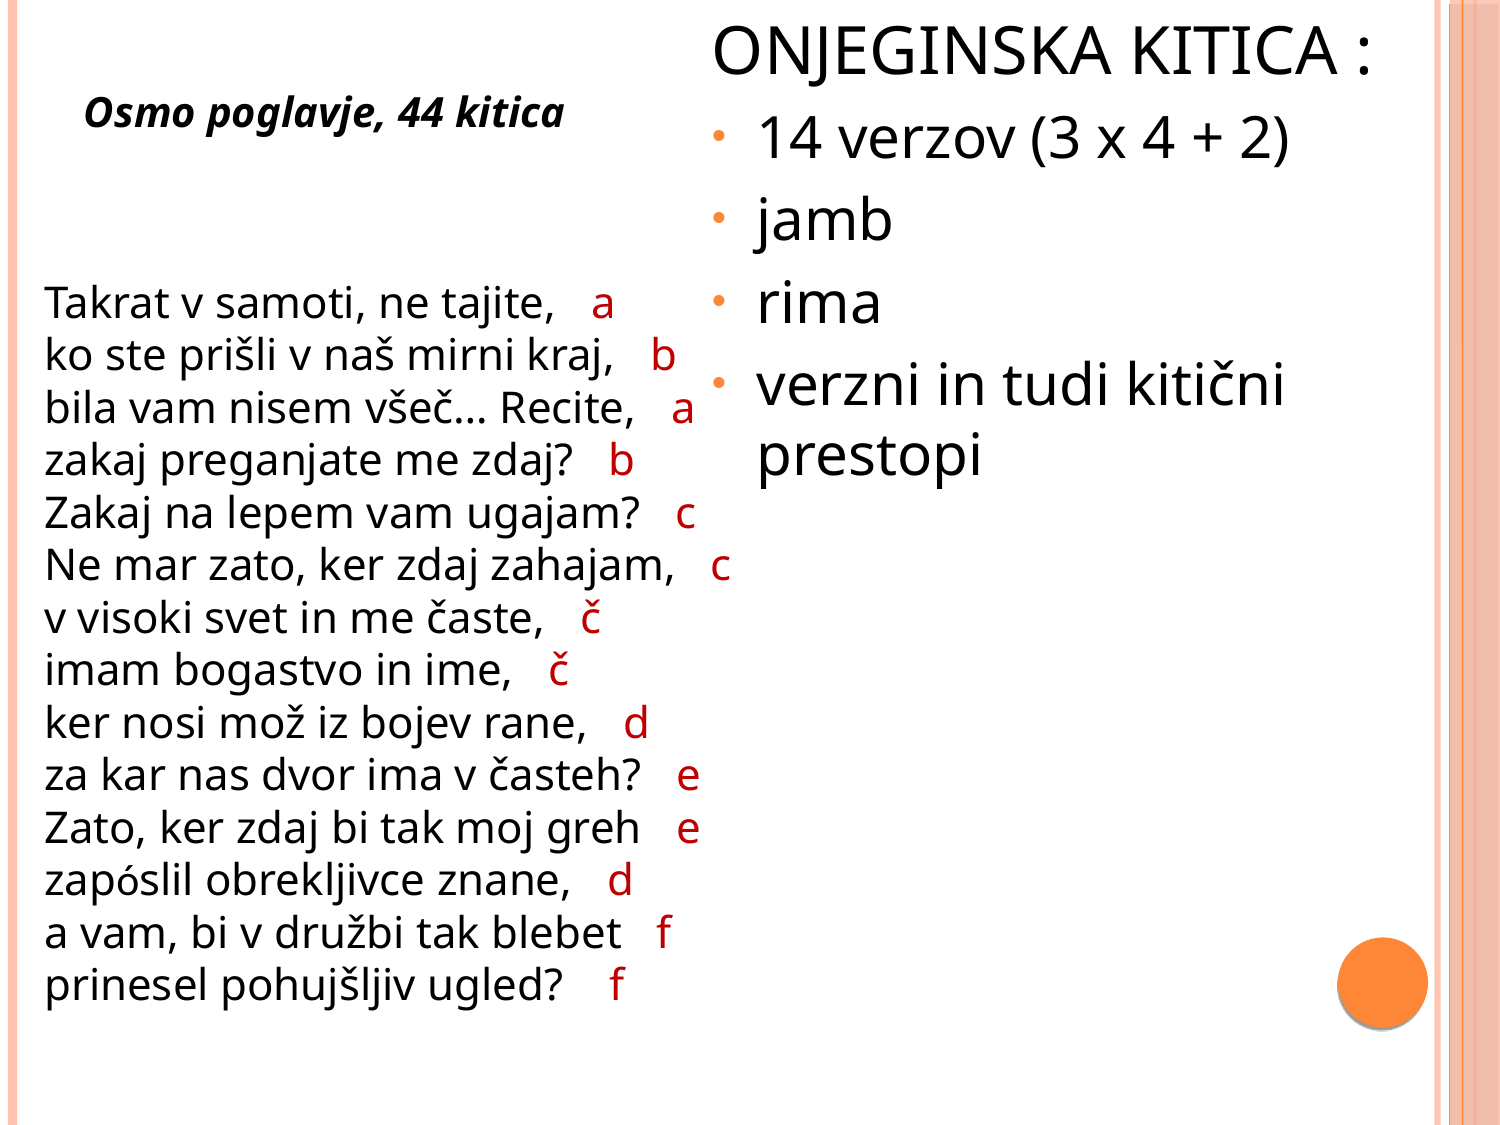

# ONJEGINSKA KITICA :
14 verzov (3 x 4 + 2)
jamb
rima
verzni in tudi kitični prestopi
Osmo poglavje, 44 kitica
Takrat v samoti, ne tajite, a
ko ste prišli v naš mirni kraj, b
bila vam nisem všeč… Recite, a
zakaj preganjate me zdaj? b
Zakaj na lepem vam ugajam? c
Ne mar zato, ker zdaj zahajam, c
v visoki svet in me časte, č
imam bogastvo in ime, č
ker nosi mož iz bojev rane, d
za kar nas dvor ima v časteh? e
Zato, ker zdaj bi tak moj greh e
zapóslil obrekljivce znane, d
a vam, bi v družbi tak blebet f
prinesel pohujšljiv ugled? f